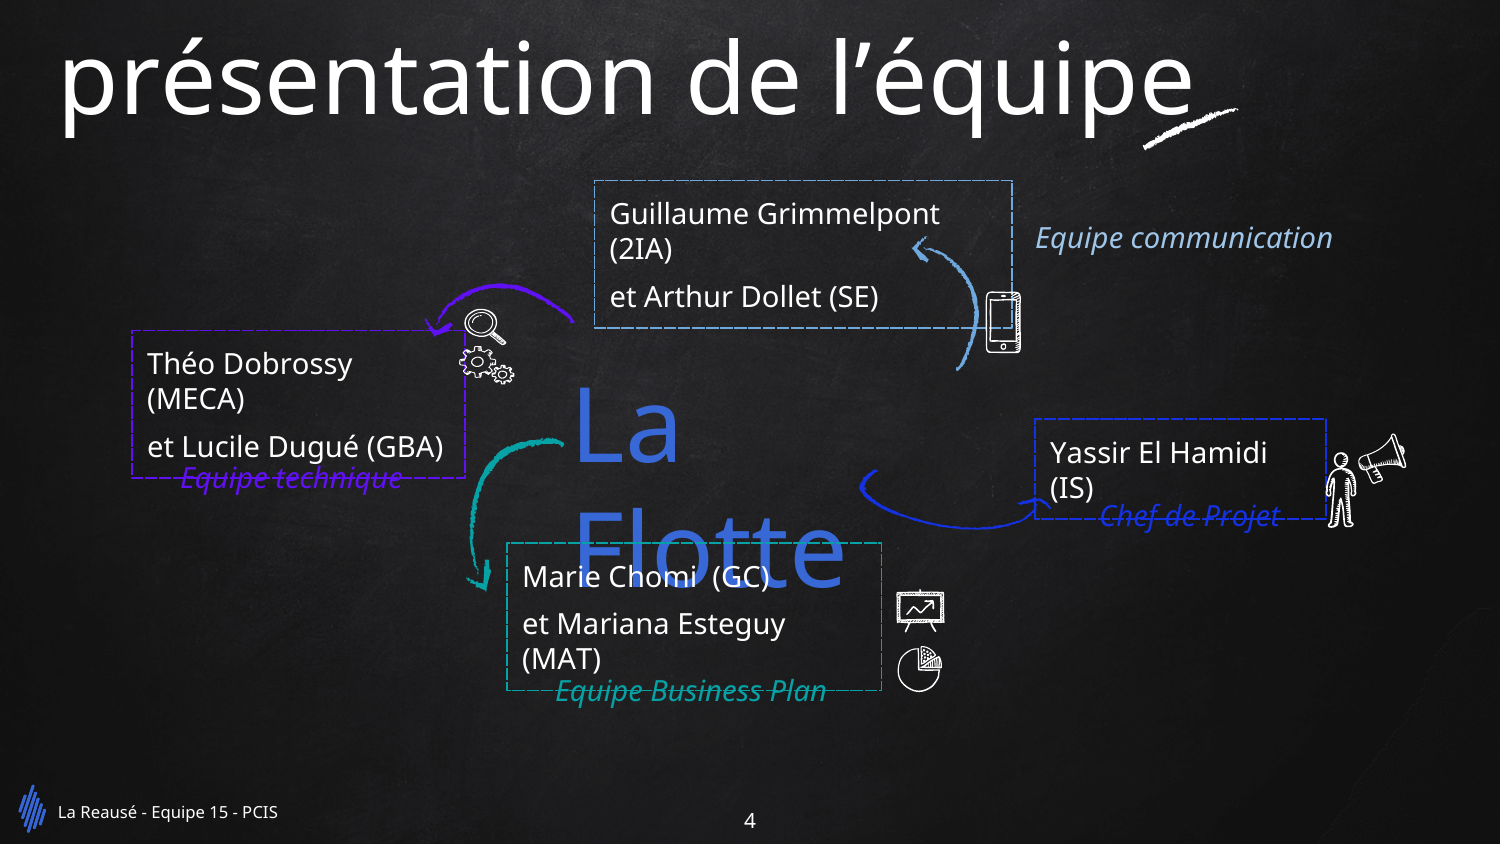

# présentation de l’équipe
Guillaume Grimmelpont (2IA)
et Arthur Dollet (SE)
Equipe communication
Théo Dobrossy (MECA)
et Lucile Dugué (GBA)
La Flotte
Yassir El Hamidi (IS)
Equipe technique
Chef de Projet
Marie Chomi (GC)
et Mariana Esteguy (MAT)
Equipe Business Plan
La Reausé - Equipe 15 - PCIS